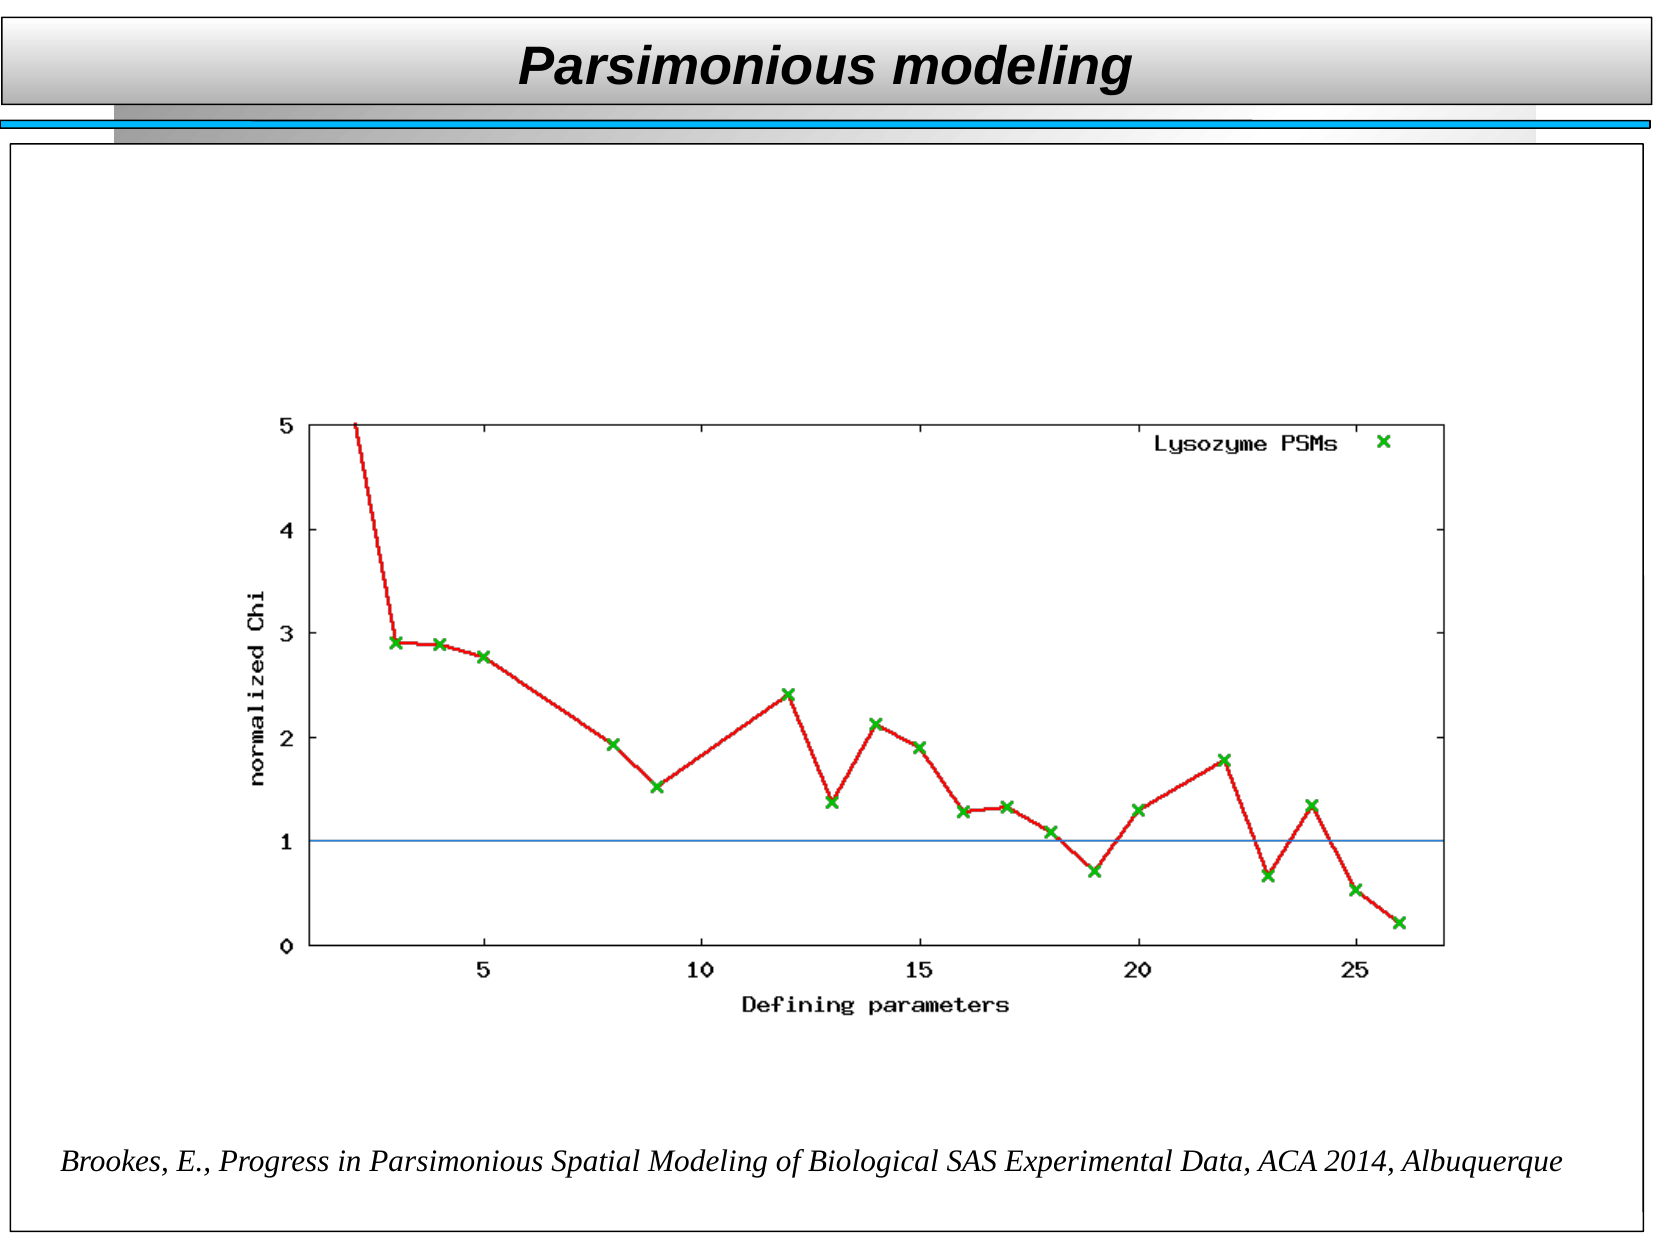

Parsimonious modeling
# Brookes, E., Progress in Parsimonious Spatial Modeling of Biological SAS Experimental Data, ACA 2014, Albuquerque